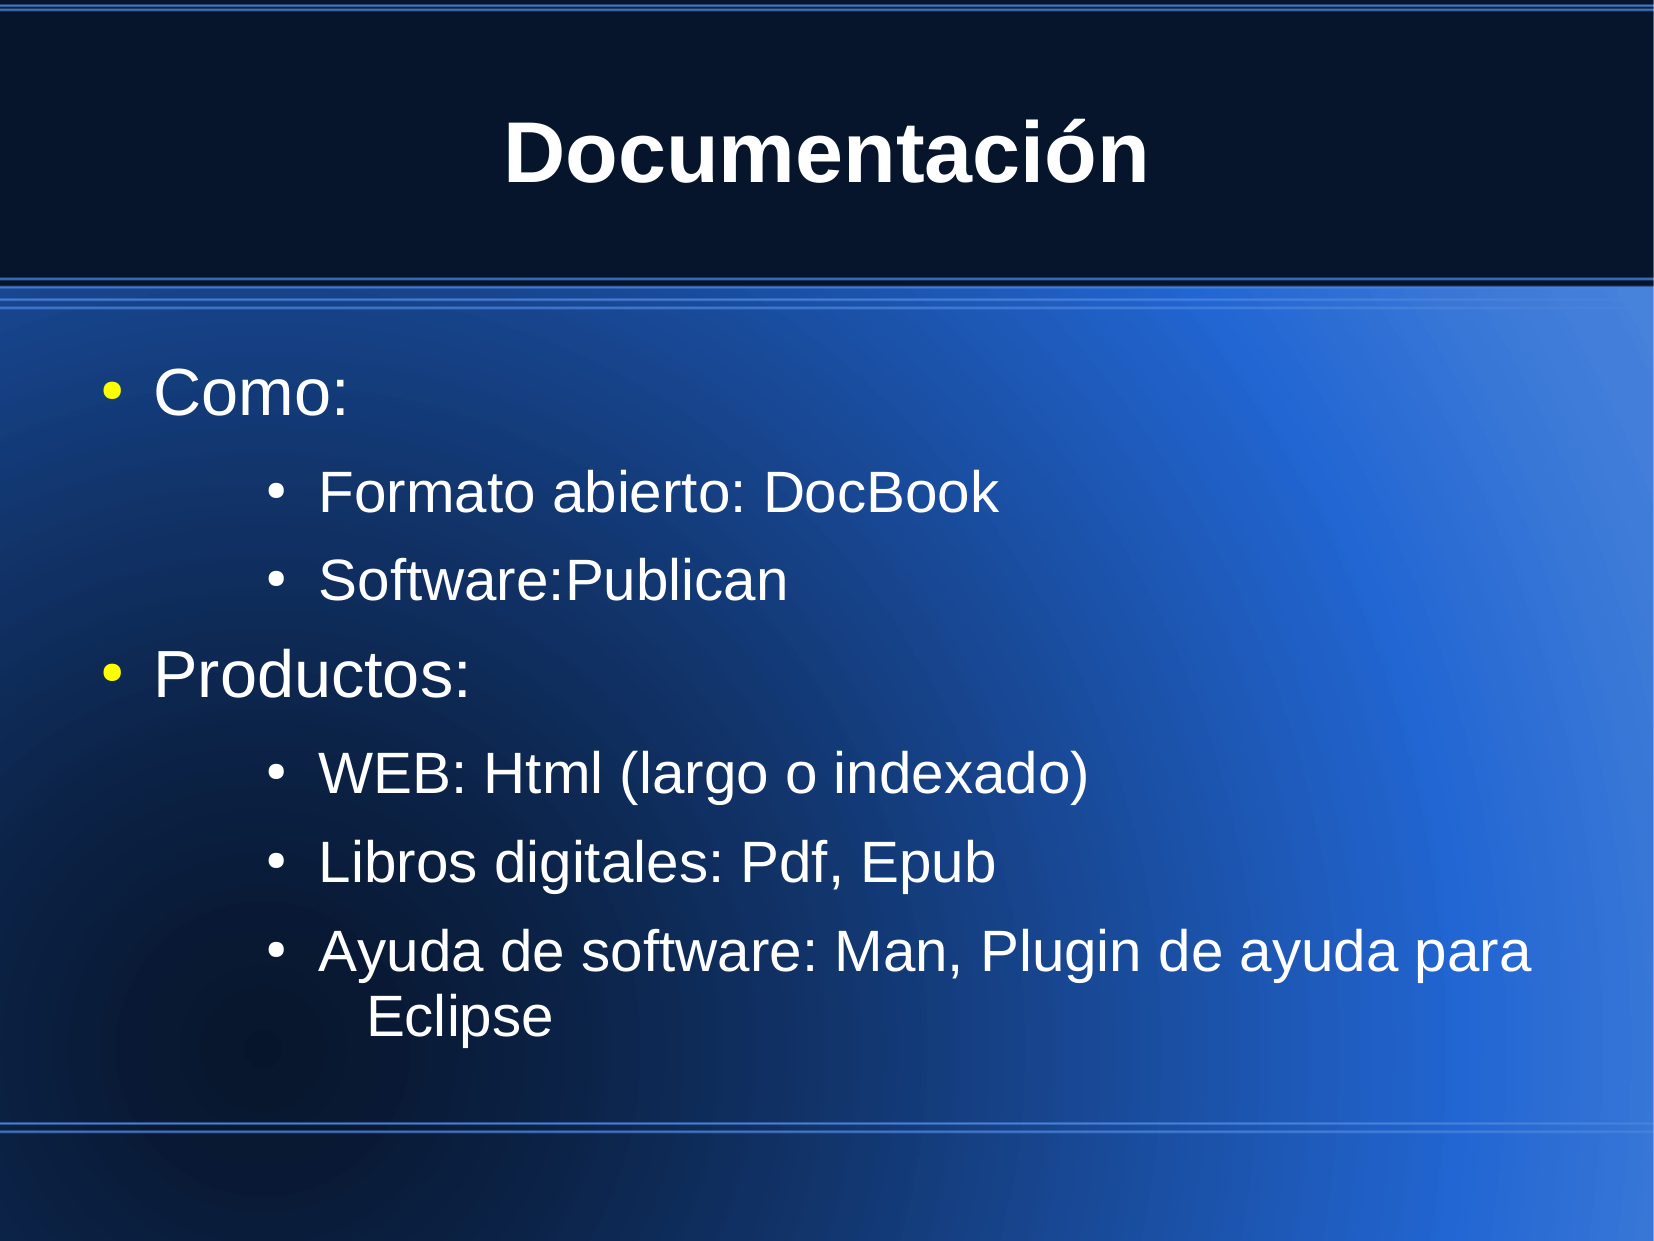

# Documentación
Como:
Formato abierto: DocBook
Software:Publican
Productos:
WEB: Html (largo o indexado)
Libros digitales: Pdf, Epub
Ayuda de software: Man, Plugin de ayuda para Eclipse